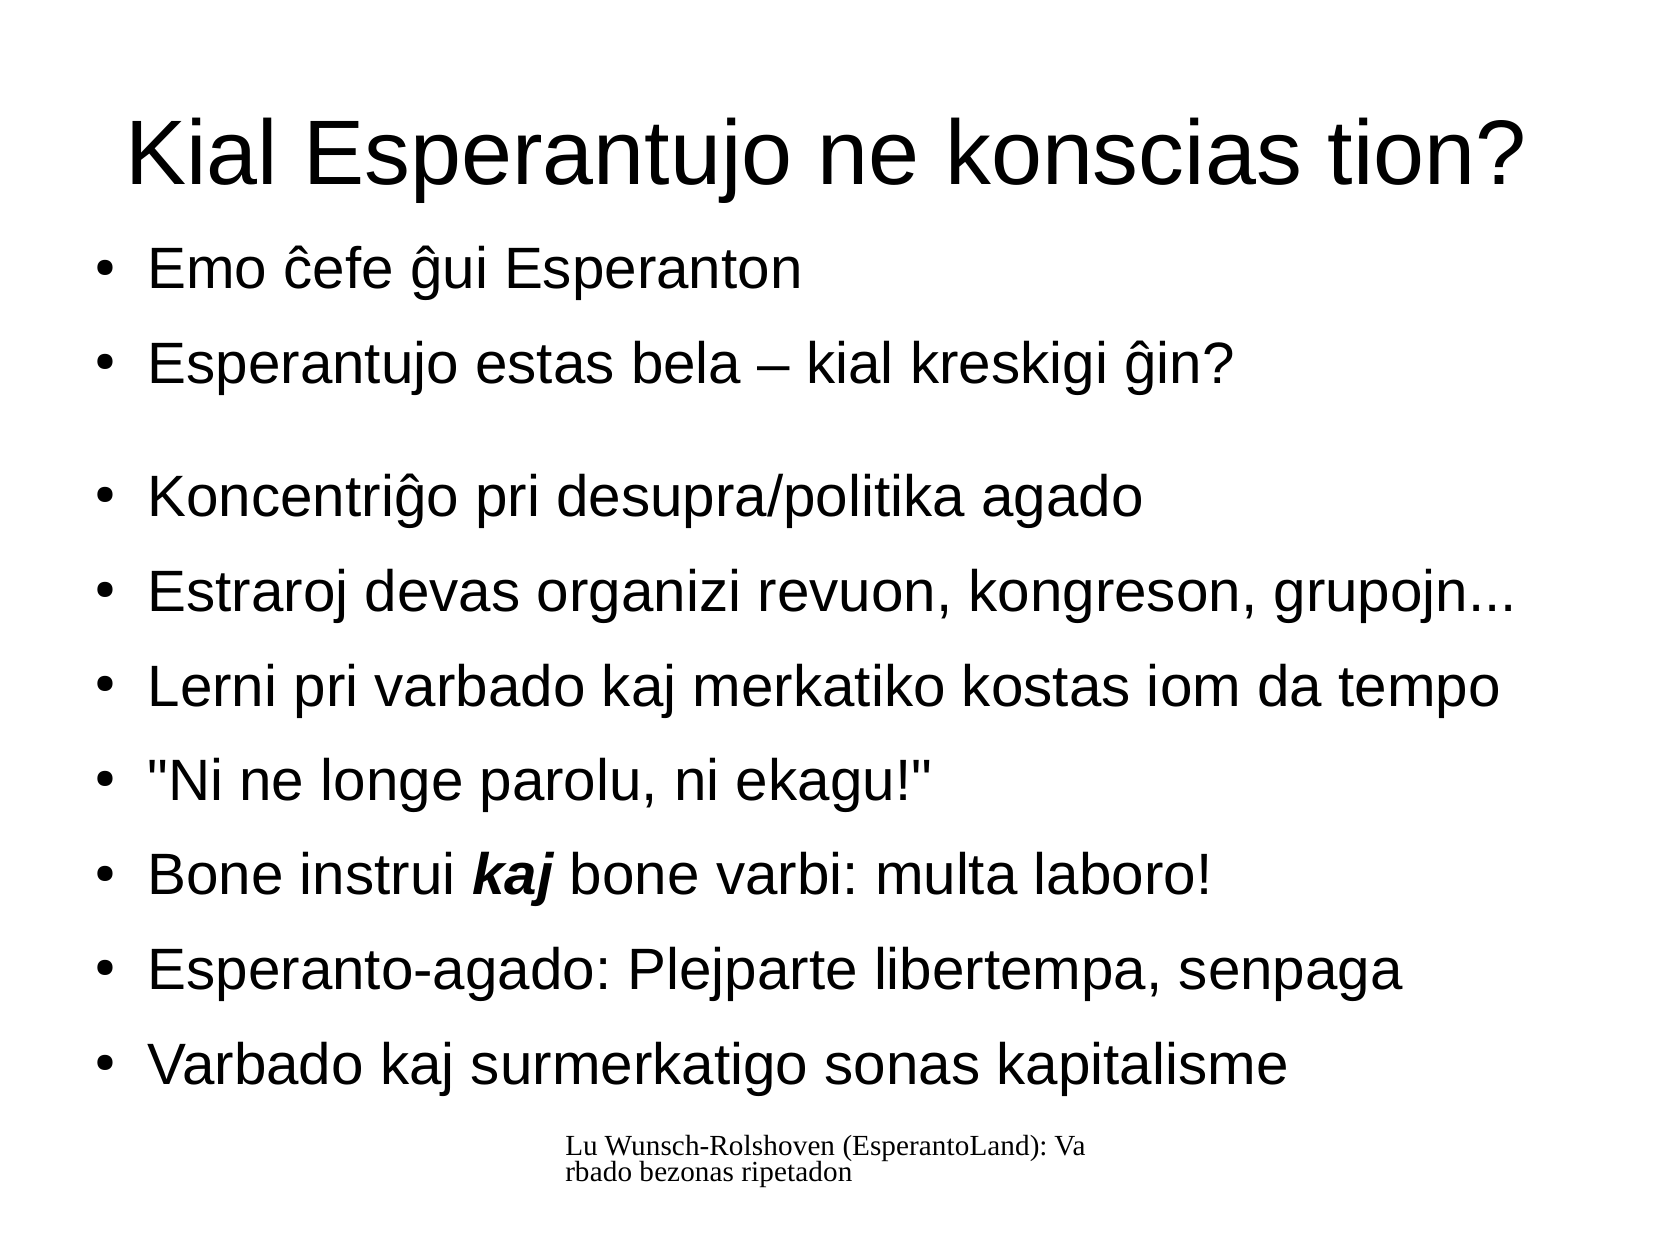

# Kial Esperantujo ne konscias tion?
Emo ĉefe ĝui Esperanton
Esperantujo estas bela – kial kreskigi ĝin?
Koncentriĝo pri desupra/politika agado
Estraroj devas organizi revuon, kongreson, grupojn...
Lerni pri varbado kaj merkatiko kostas iom da tempo
"Ni ne longe parolu, ni ekagu!"
Bone instrui kaj bone varbi: multa laboro!
Esperanto-agado: Plejparte libertempa, senpaga
Varbado kaj surmerkatigo sonas kapitalisme
Lu Wunsch-Rolshoven (EsperantoLand): Varbado bezonas ripetadon